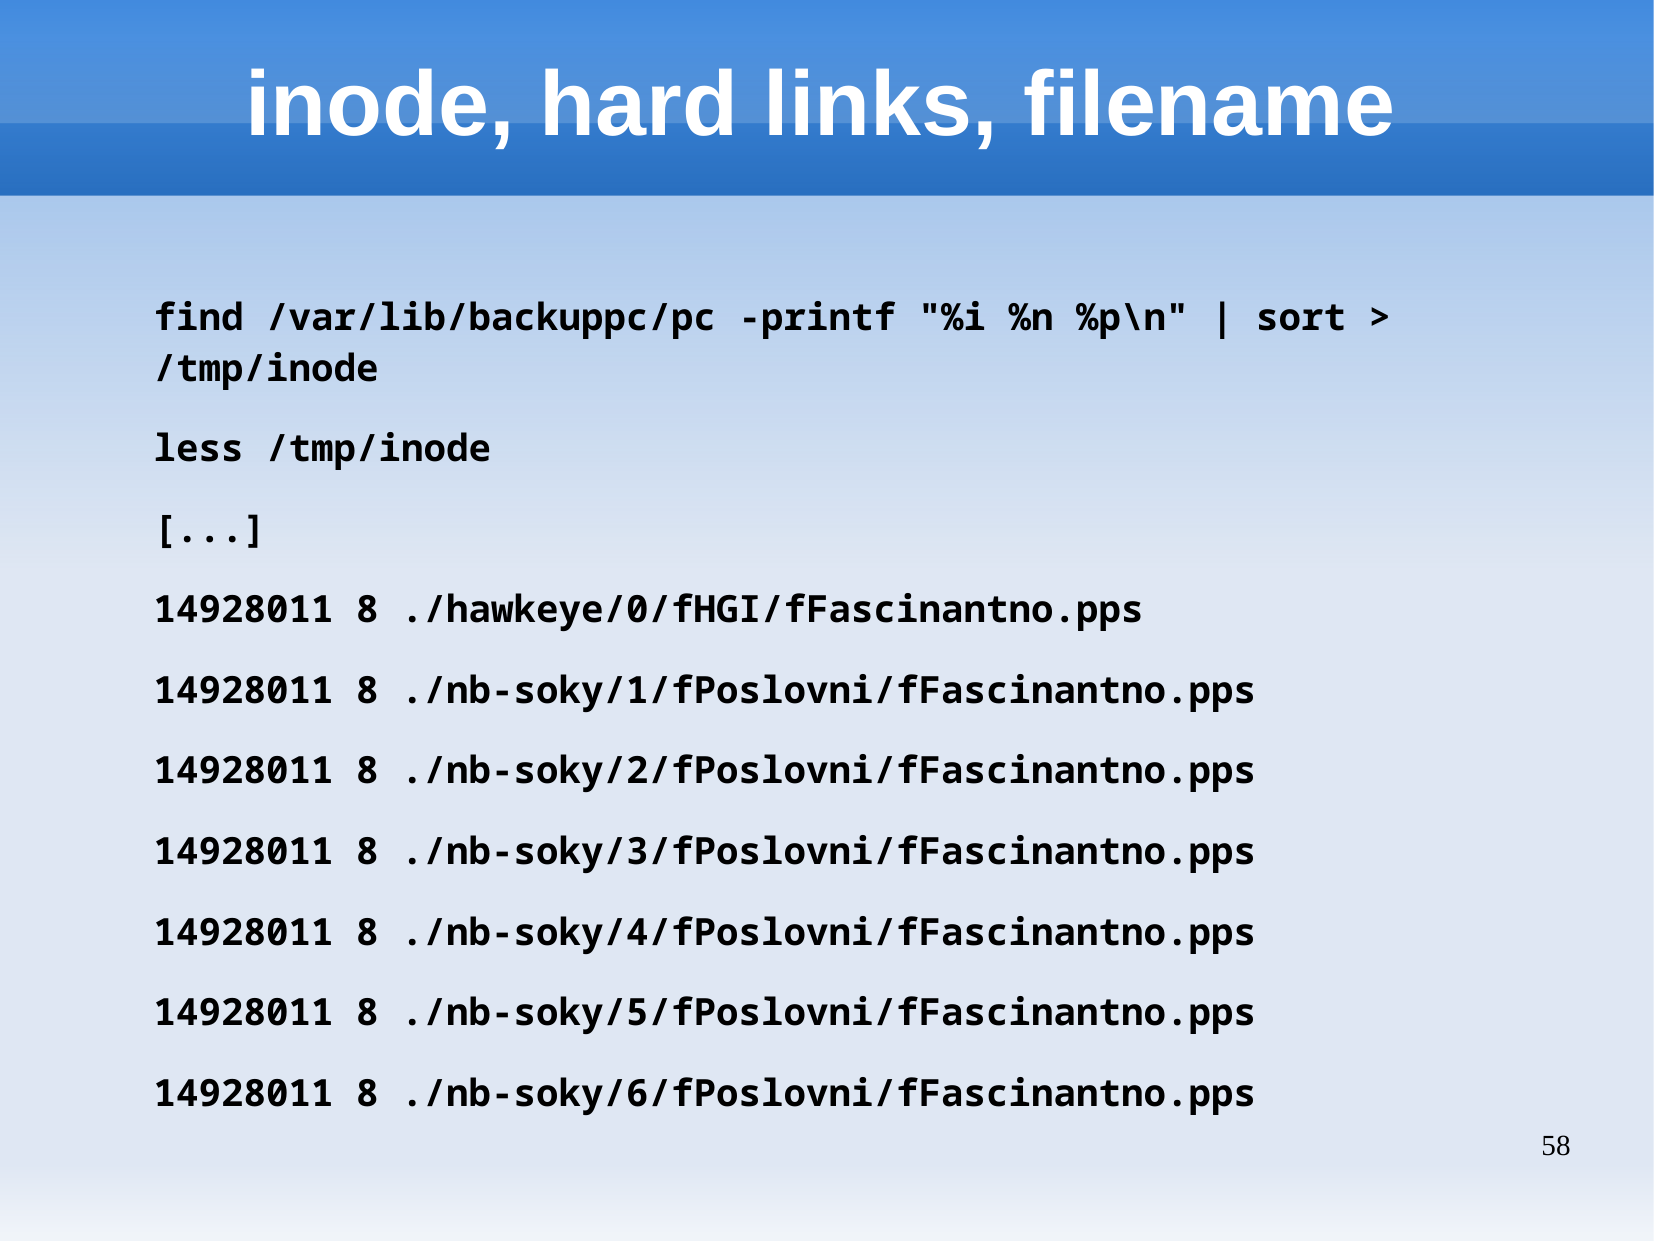

# inode, hard links, filename
find /var/lib/backuppc/pc -printf "%i %n %p\n" | sort > /tmp/inode
less /tmp/inode
[...]
14928011 8 ./hawkeye/0/fHGI/fFascinantno.pps
14928011 8 ./nb-soky/1/fPoslovni/fFascinantno.pps
14928011 8 ./nb-soky/2/fPoslovni/fFascinantno.pps
14928011 8 ./nb-soky/3/fPoslovni/fFascinantno.pps
14928011 8 ./nb-soky/4/fPoslovni/fFascinantno.pps
14928011 8 ./nb-soky/5/fPoslovni/fFascinantno.pps
14928011 8 ./nb-soky/6/fPoslovni/fFascinantno.pps
58